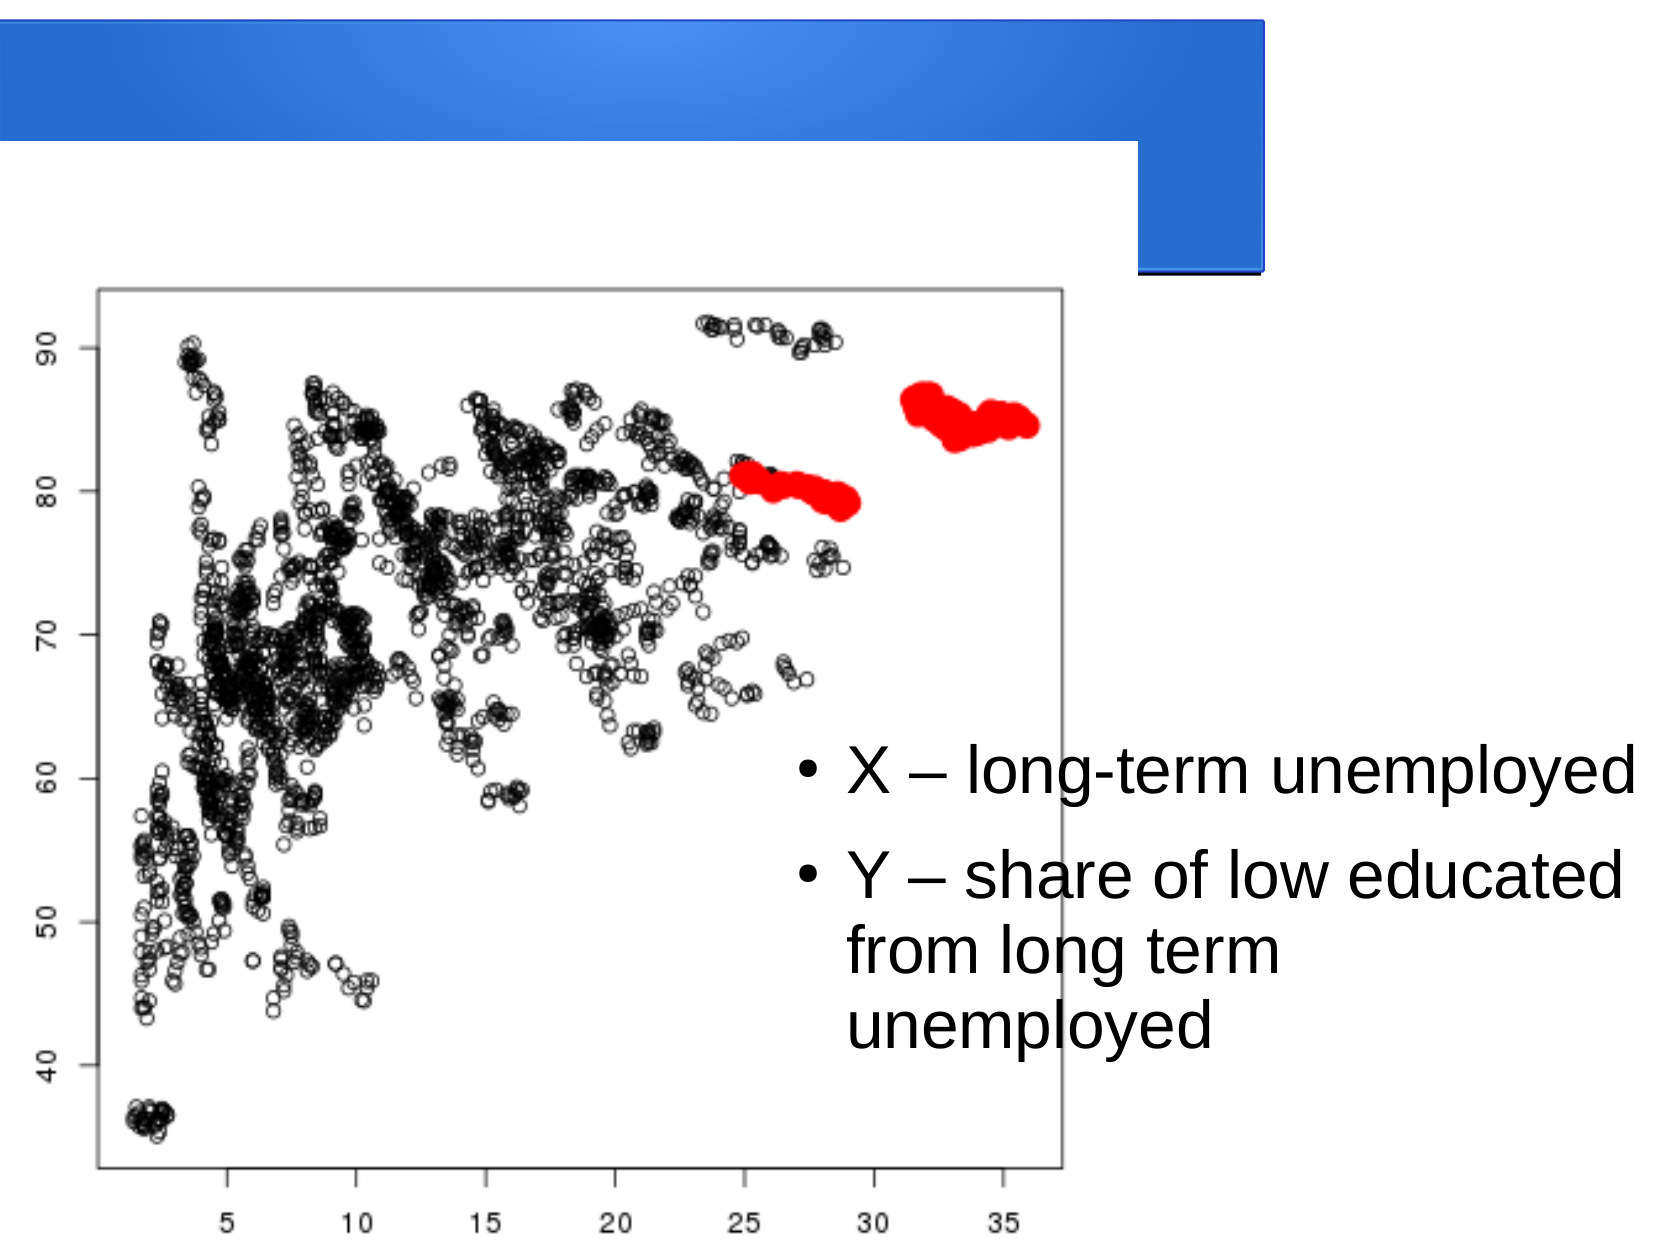

#
X – long-term unemployed
Y – share of low educated from long term unemployed